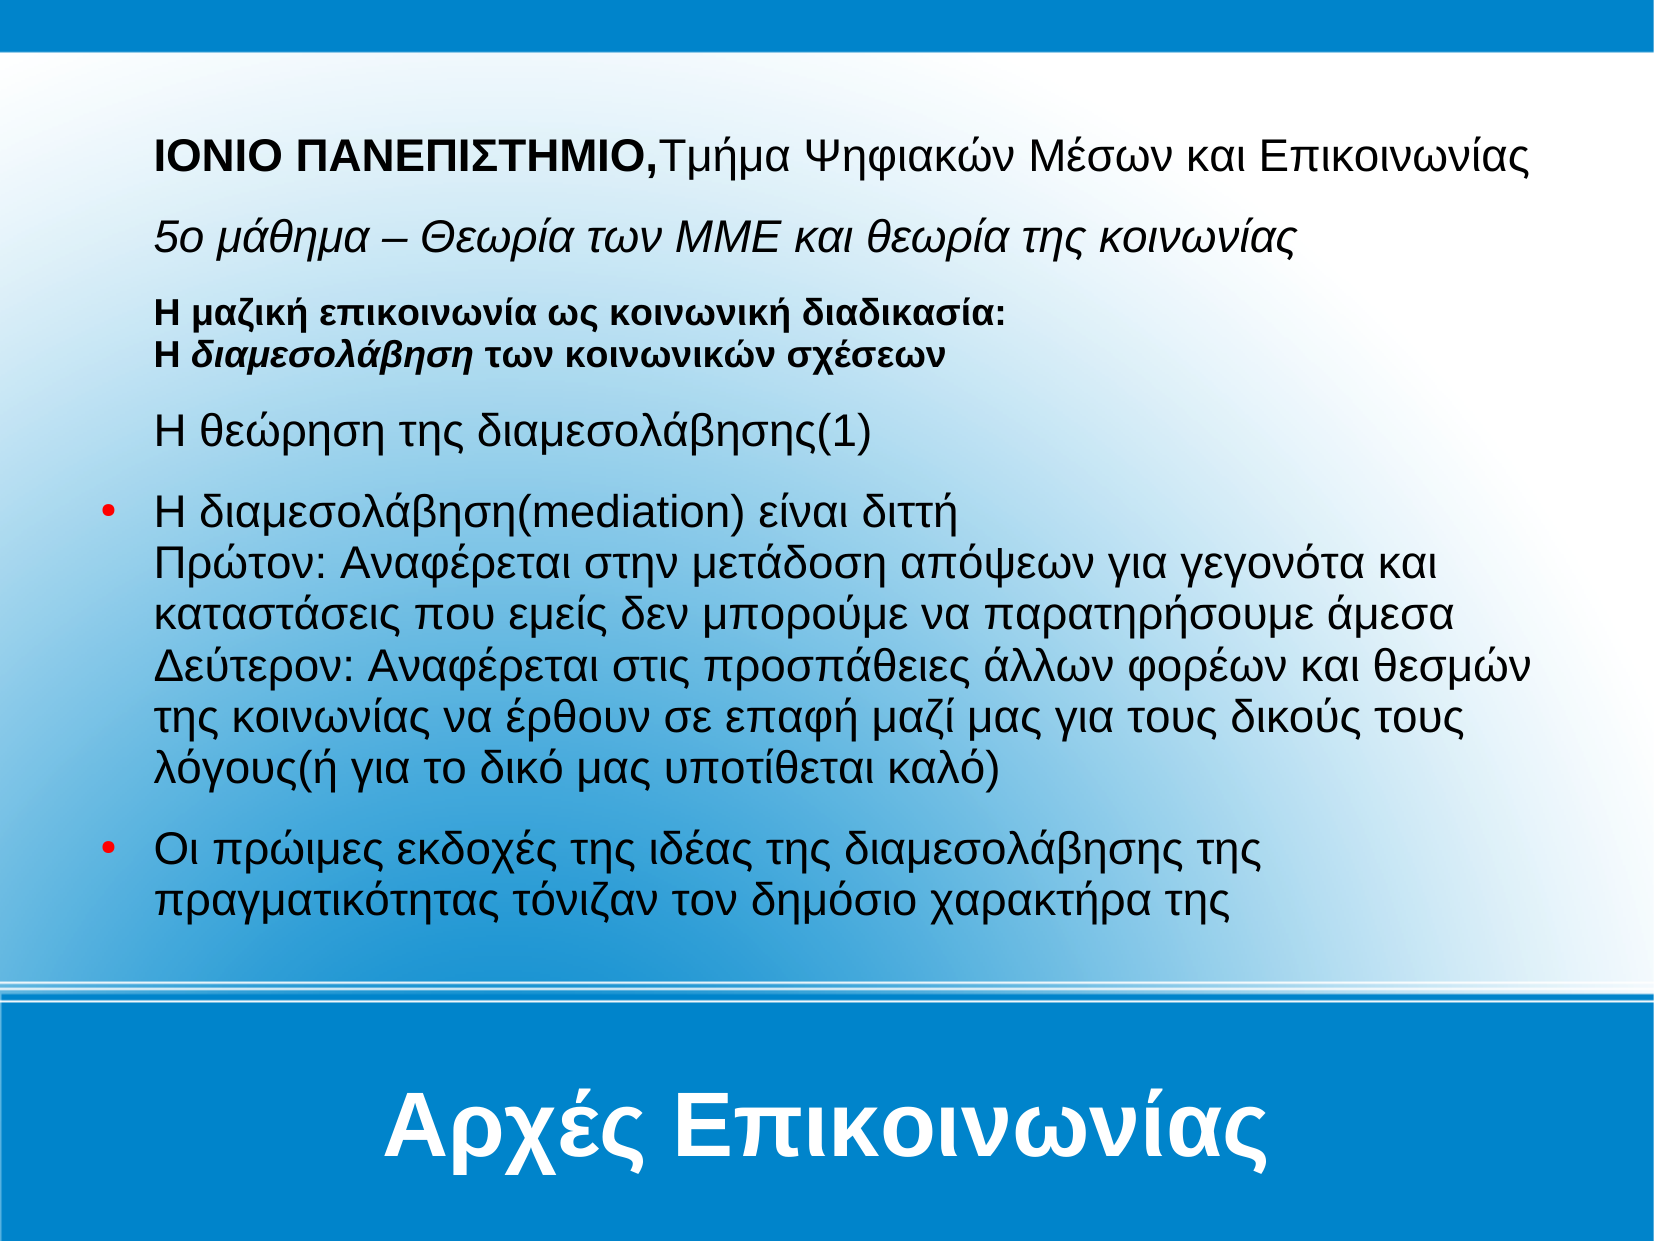

ΙΟΝΙΟ ΠΑΝΕΠΙΣΤΗΜΙΟ,Τμήμα Ψηφιακών Μέσων και Επικοινωνίας
5ο μάθημα – Θεωρία των ΜΜΕ και θεωρία της κοινωνίας
Η μαζική επικοινωνία ως κοινωνική διαδικασία:
Η διαμεσολάβηση των κοινωνικών σχέσεων
Η θεώρηση της διαμεσολάβησης(1)
Η διαμεσολάβηση(mediation) είναι διττή
Πρώτον: Αναφέρεται στην μετάδοση απόψεων για γεγονότα και καταστάσεις που εμείς δεν μπορούμε να παρατηρήσουμε άμεσα
Δεύτερον: Αναφέρεται στις προσπάθειες άλλων φορέων και θεσμών της κοινωνίας να έρθουν σε επαφή μαζί μας για τους δικούς τους λόγους(ή για το δικό μας υποτίθεται καλό)
Οι πρώιμες εκδοχές της ιδέας της διαμεσολάβησης της πραγματικότητας τόνιζαν τον δημόσιο χαρακτήρα της
# Αρχές Επικοινωνίας